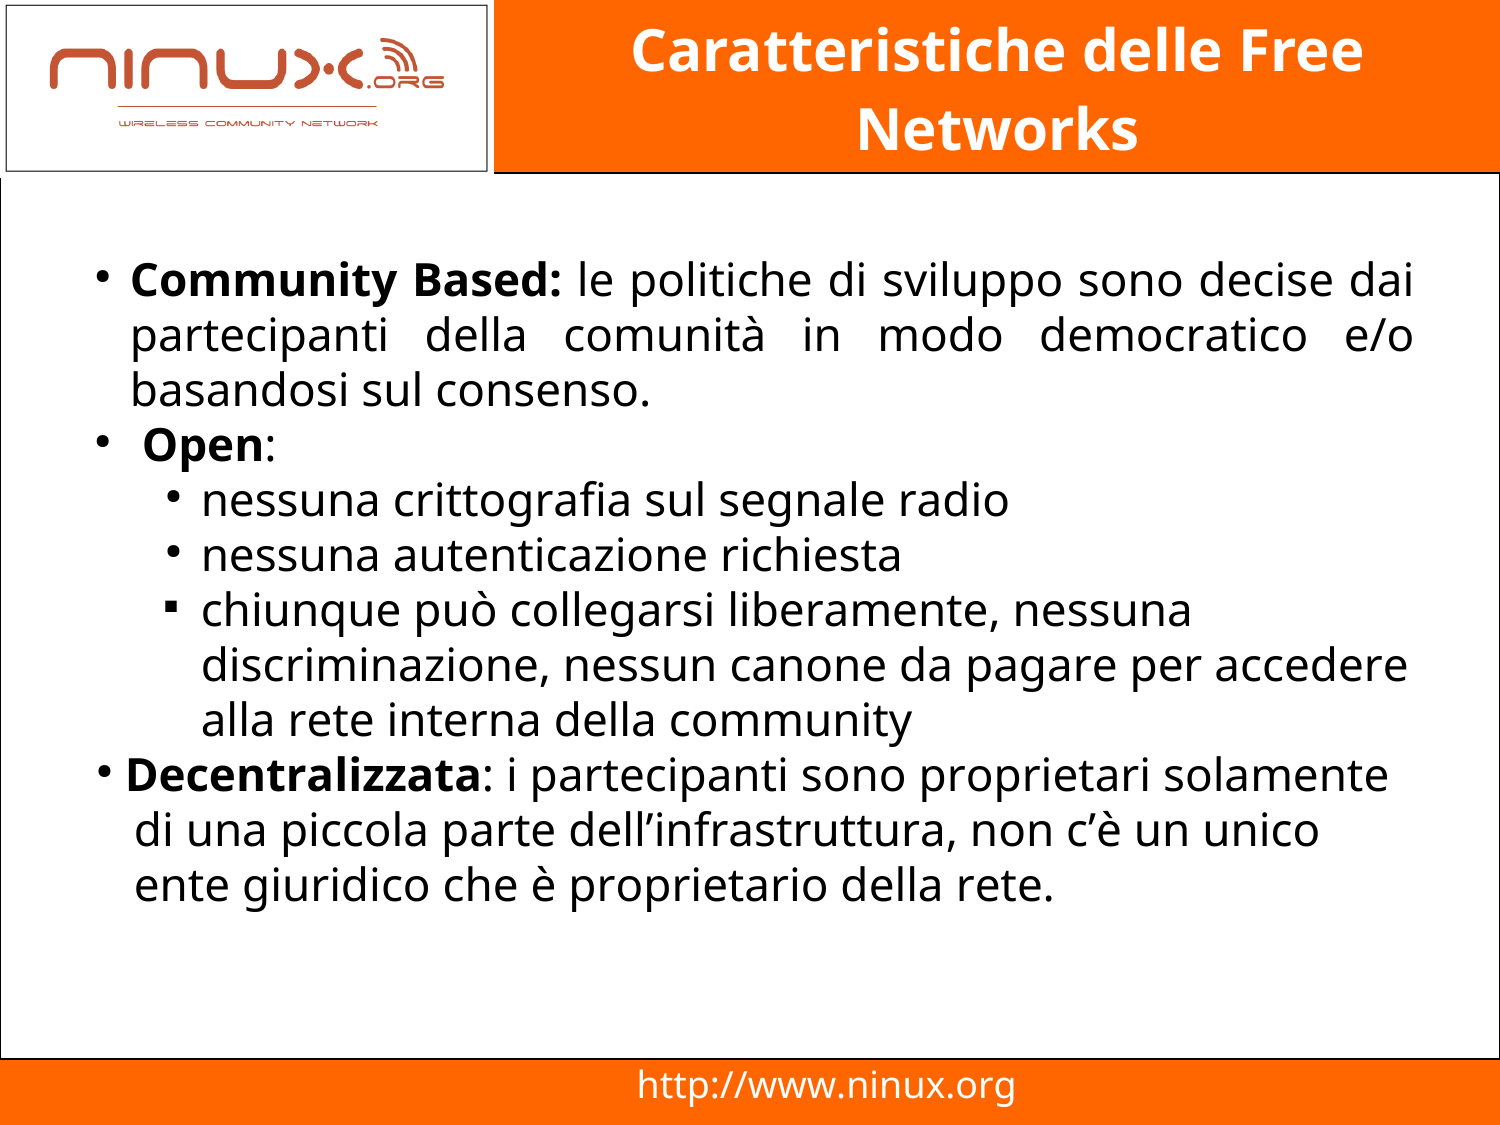

# Caratteristiche delle Free Networks
Community Based: le politiche di sviluppo sono decise dai partecipanti della comunità in modo democratico e/o basandosi sul consenso.
 Open:
nessuna crittografia sul segnale radio
nessuna autenticazione richiesta
chiunque può collegarsi liberamente, nessuna discriminazione, nessun canone da pagare per accedere alla rete interna della community
 Decentralizzata: i partecipanti sono proprietari solamente di una piccola parte dell’infrastruttura, non c’è un unico ente giuridico che è proprietario della rete.
http://www.ninux.org